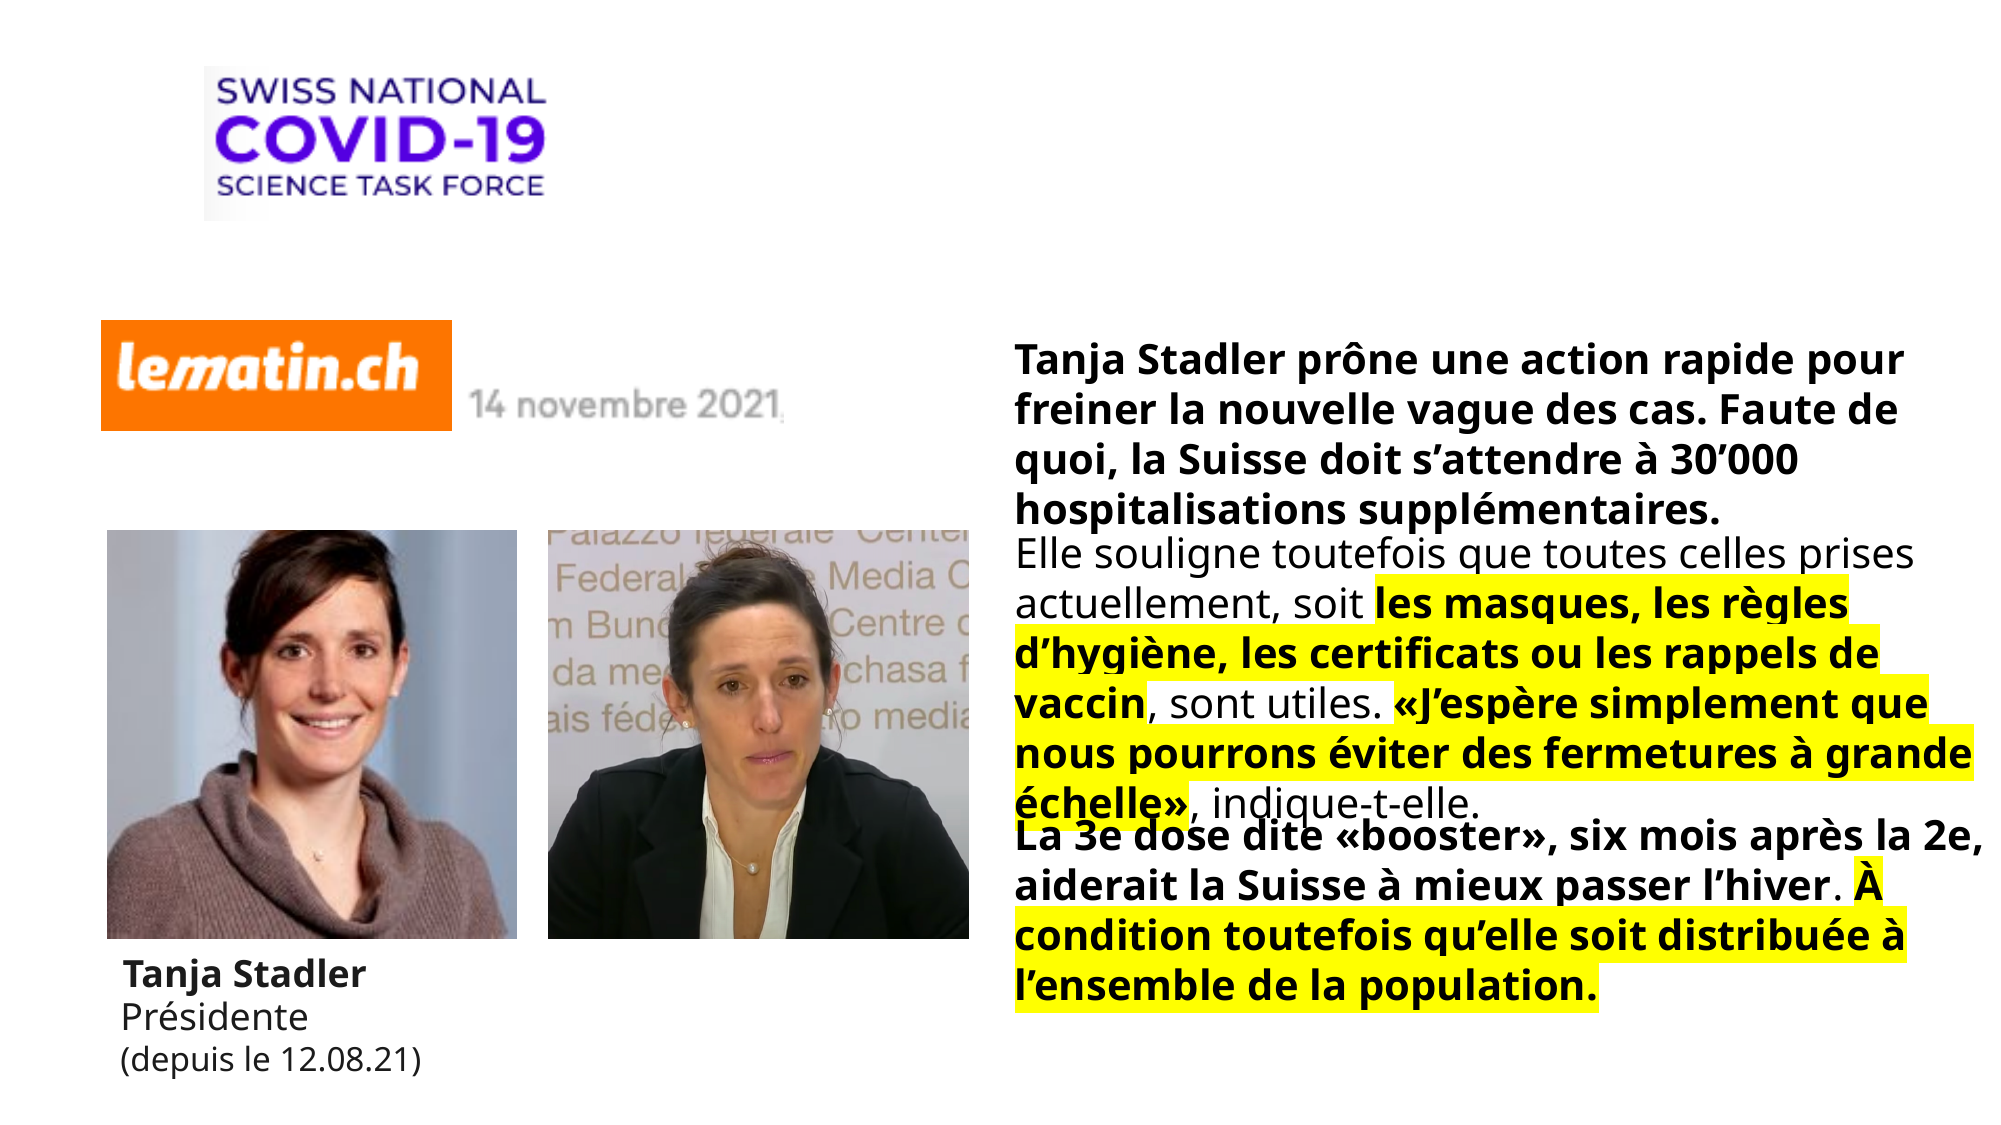

Tanja Stadler prône une action rapide pour freiner la nouvelle vague des cas. Faute de quoi, la Suisse doit s’attendre à 30’000 hospitalisations supplémentaires.
Elle souligne toutefois que toutes celles prises actuellement, soit les masques, les règles d’hygiène, les certificats ou les rappels de vaccin, sont utiles. «J’espère simplement que nous pourrons éviter des fermetures à grande échelle», indique-t-elle.
La 3e dose dite «booster», six mois après la 2e, aiderait la Suisse à mieux passer l’hiver. À condition toutefois qu’elle soit distribuée à l’ensemble de la population.
Tanja Stadler
Présidente
(depuis le 12.08.21)